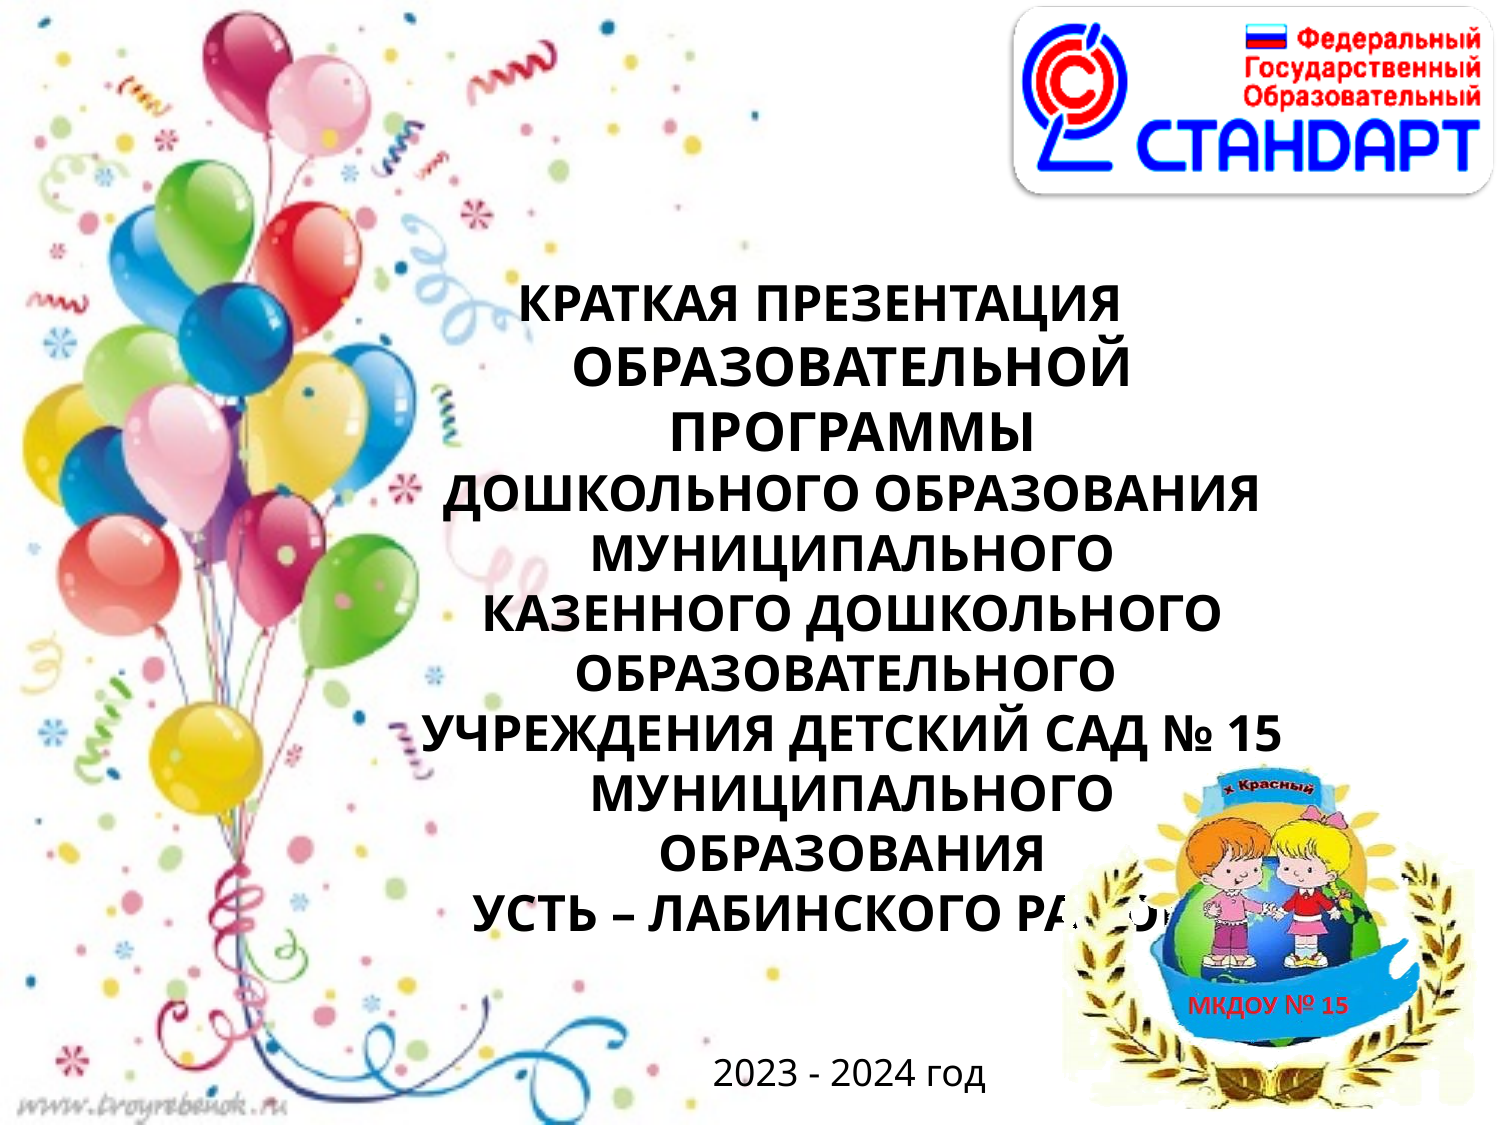

# КРАТКАЯ ПРЕЗЕНТАЦИЯ ОБРАЗОВАТЕЛЬНОЙ ПРОГРАММЫ ДОШКОЛЬНОГО ОБРАЗОВАНИЯ МУНИЦИПАЛЬНОГО КАЗЕННОГО ДОШКОЛЬНОГО ОБРАЗОВАТЕЛЬНОГО УЧРЕЖДЕНИЯ ДЕТСКИЙ САД № 15 МУНИЦИПАЛЬНОГО ОБРАЗОВАНИЯ УСТЬ – ЛАБИНСКОГО РАЙОНА
2023 - 2024 год